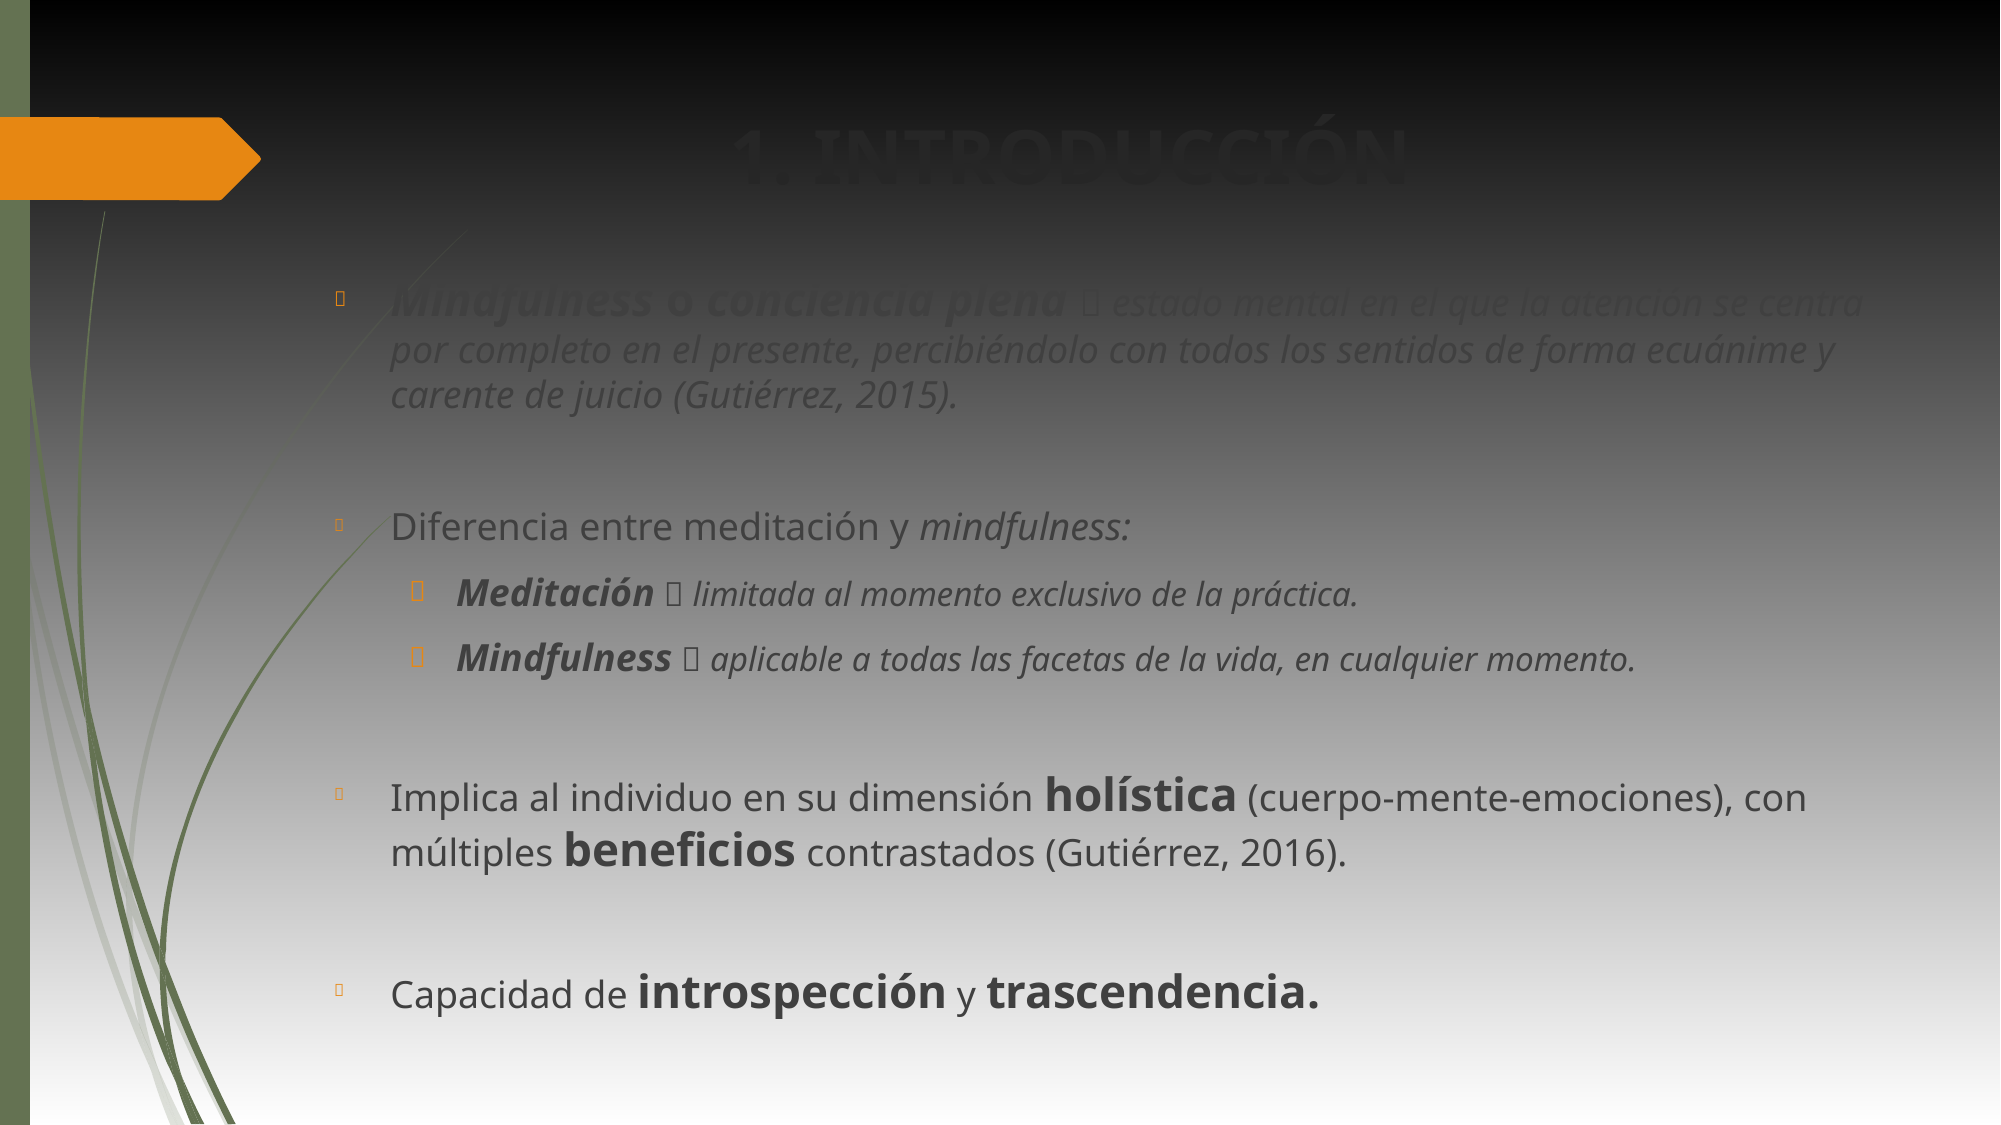

# 1. INTRODUCCIÓN
Mindfulness o conciencia plena  estado mental en el que la atención se centra por completo en el presente, percibiéndolo con todos los sentidos de forma ecuánime y carente de juicio (Gutiérrez, 2015).
Diferencia entre meditación y mindfulness:
Meditación  limitada al momento exclusivo de la práctica.
Mindfulness  aplicable a todas las facetas de la vida, en cualquier momento.
Implica al individuo en su dimensión holística (cuerpo-mente-emociones), con múltiples beneficios contrastados (Gutiérrez, 2016).
Capacidad de introspección y trascendencia.